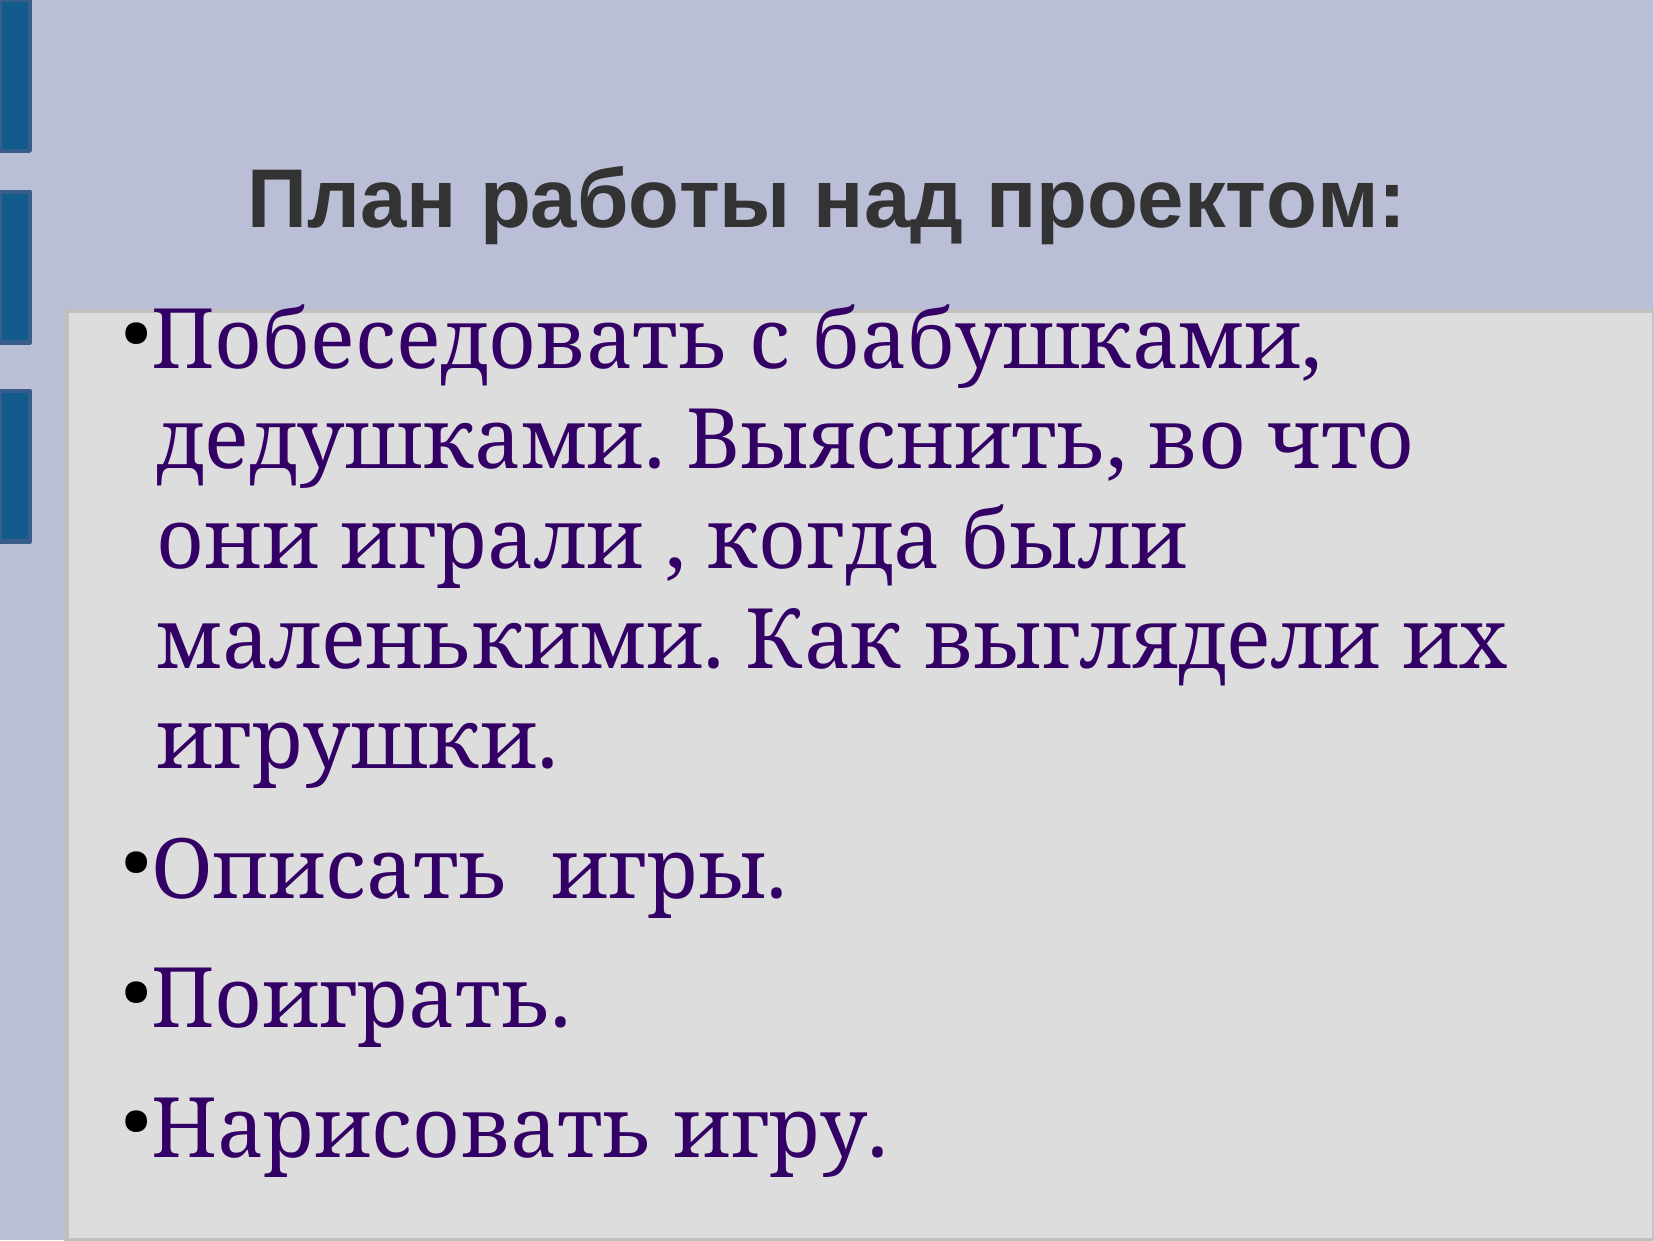

# План работы над проектом:
Побеседовать с бабушками, дедушками. Выяснить, во что они играли , когда были маленькими. Как выглядели их игрушки.
Описать игры.
Поиграть.
Нарисовать игру.